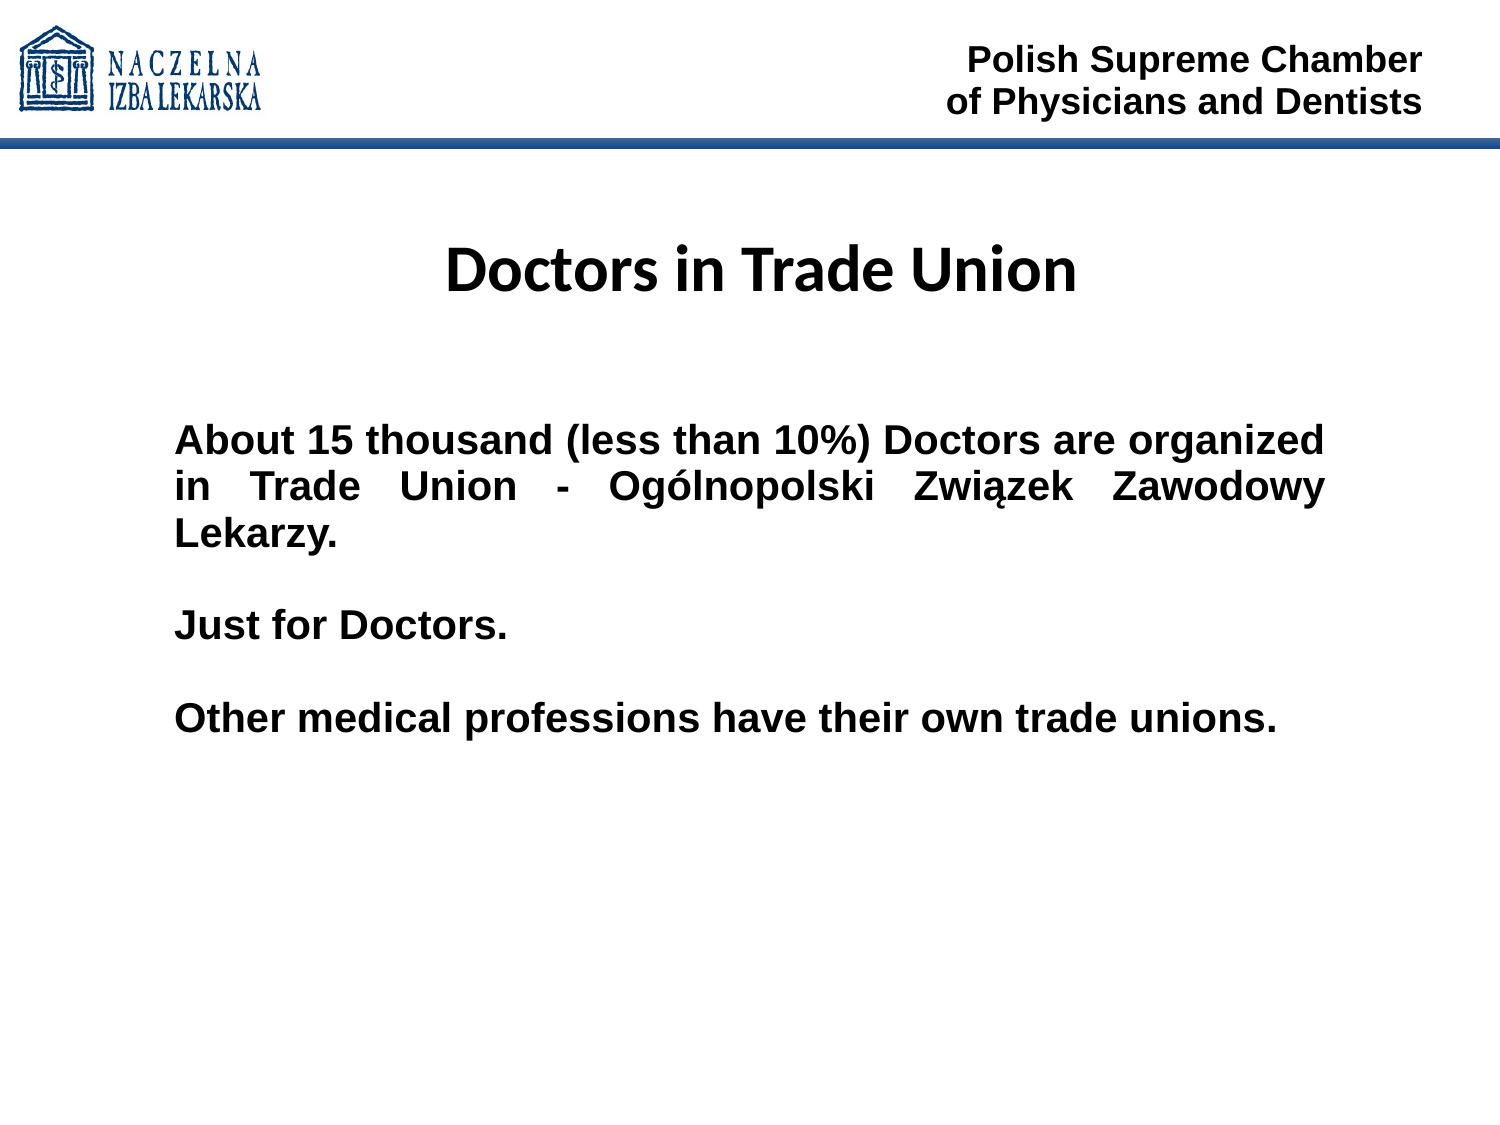

Polish Supreme Chamber
of Physicians and Dentists
Doctors in Trade Union
About 15 thousand (less than 10%) Doctors are organized in Trade Union - Ogólnopolski Związek Zawodowy Lekarzy.
Just for Doctors.
Other medical professions have their own trade unions.